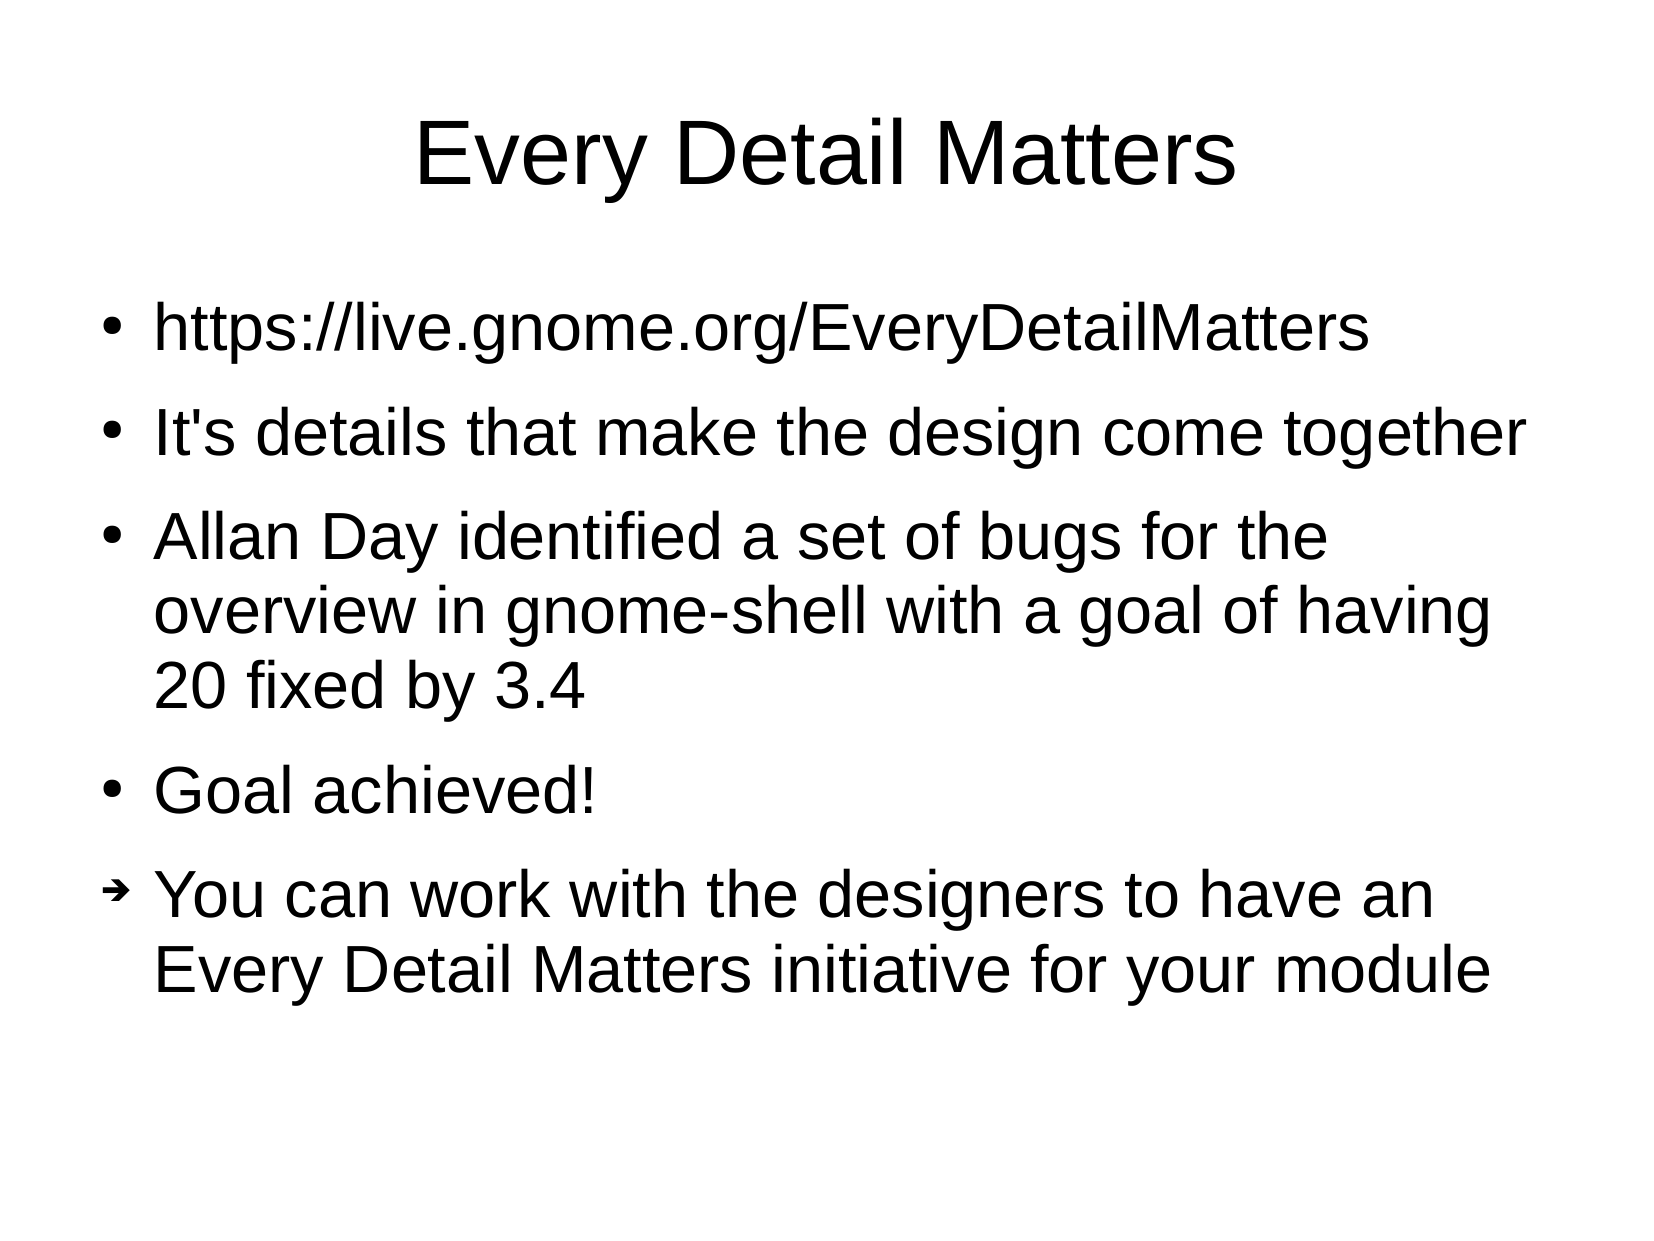

# Every Detail Matters
https://live.gnome.org/EveryDetailMatters
It's details that make the design come together
Allan Day identified a set of bugs for the overview in gnome-shell with a goal of having 20 fixed by 3.4
Goal achieved!
You can work with the designers to have an Every Detail Matters initiative for your module